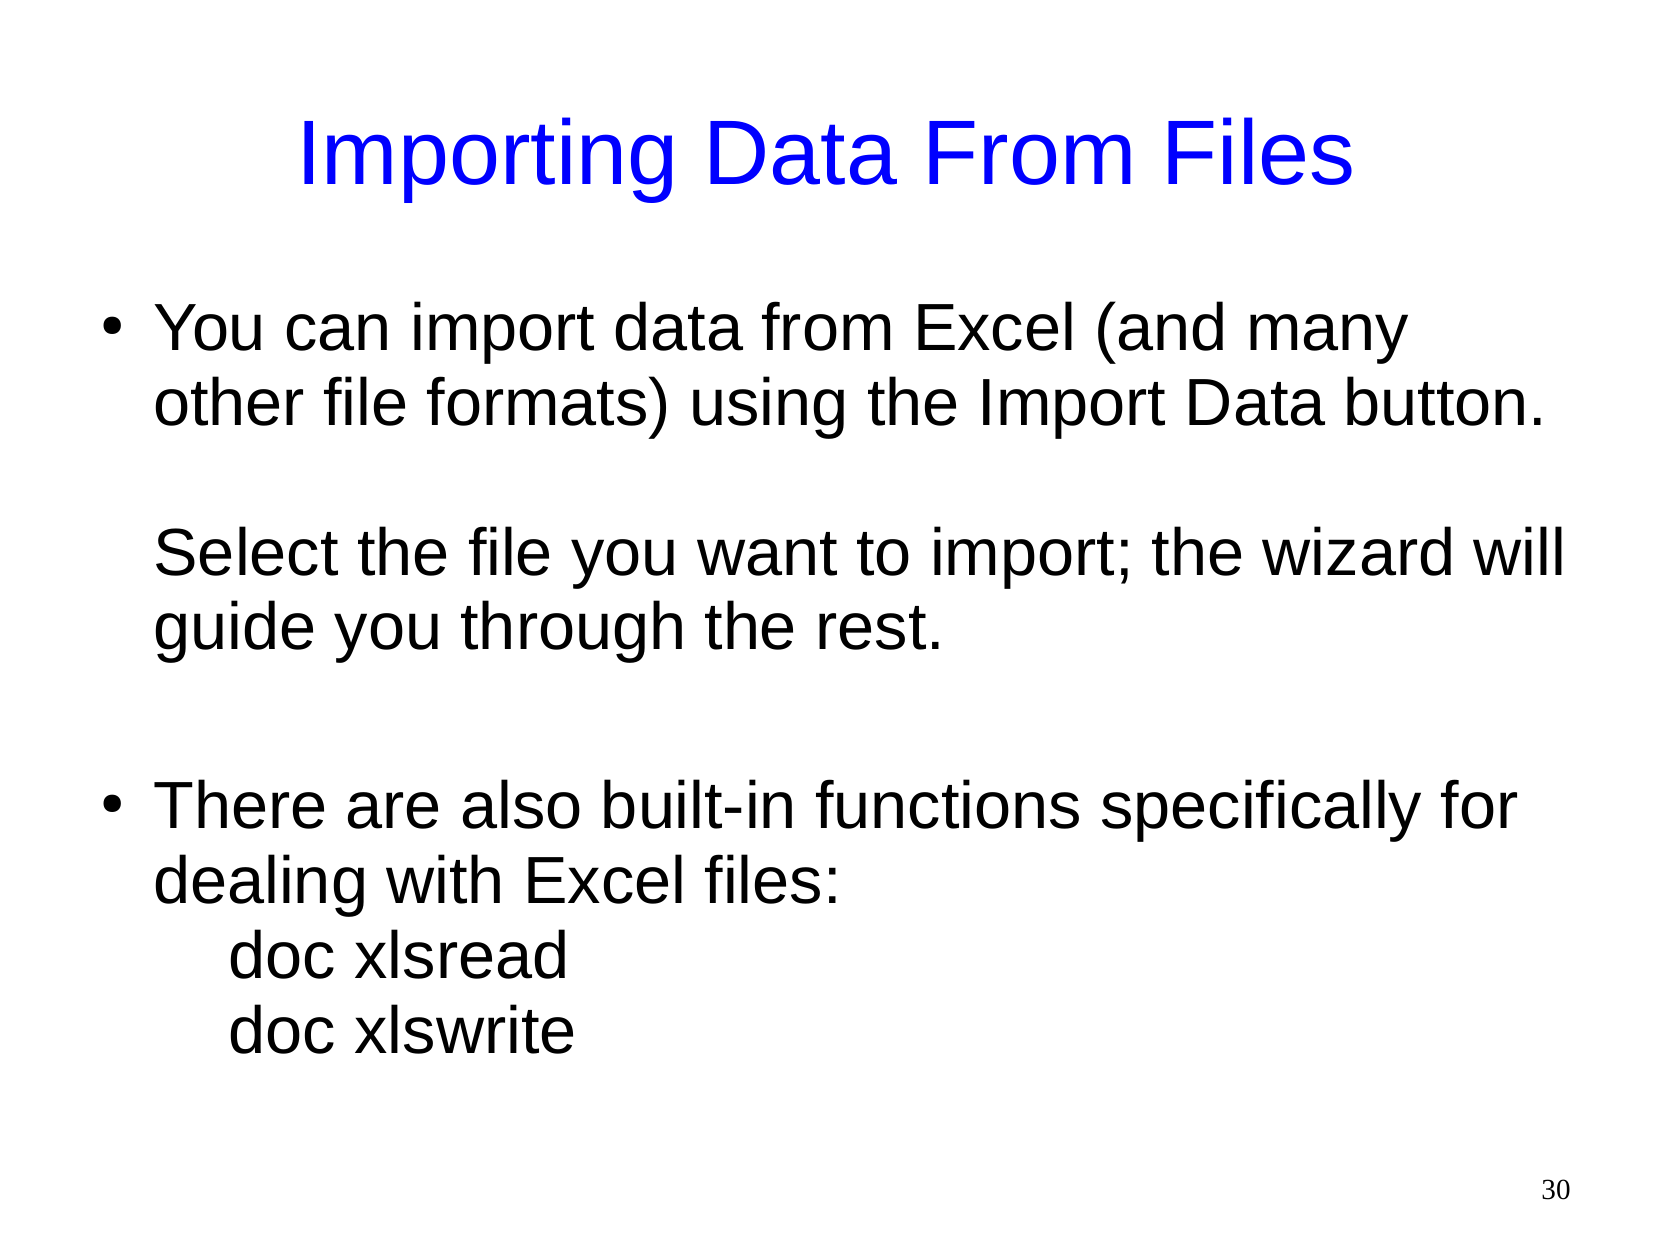

# Importing Data From Files
You can import data from Excel (and many other file formats) using the Import Data button.
Select the file you want to import; the wizard will guide you through the rest.
There are also built-in functions specifically for dealing with Excel files:
	doc xlsread
	doc xlswrite
30